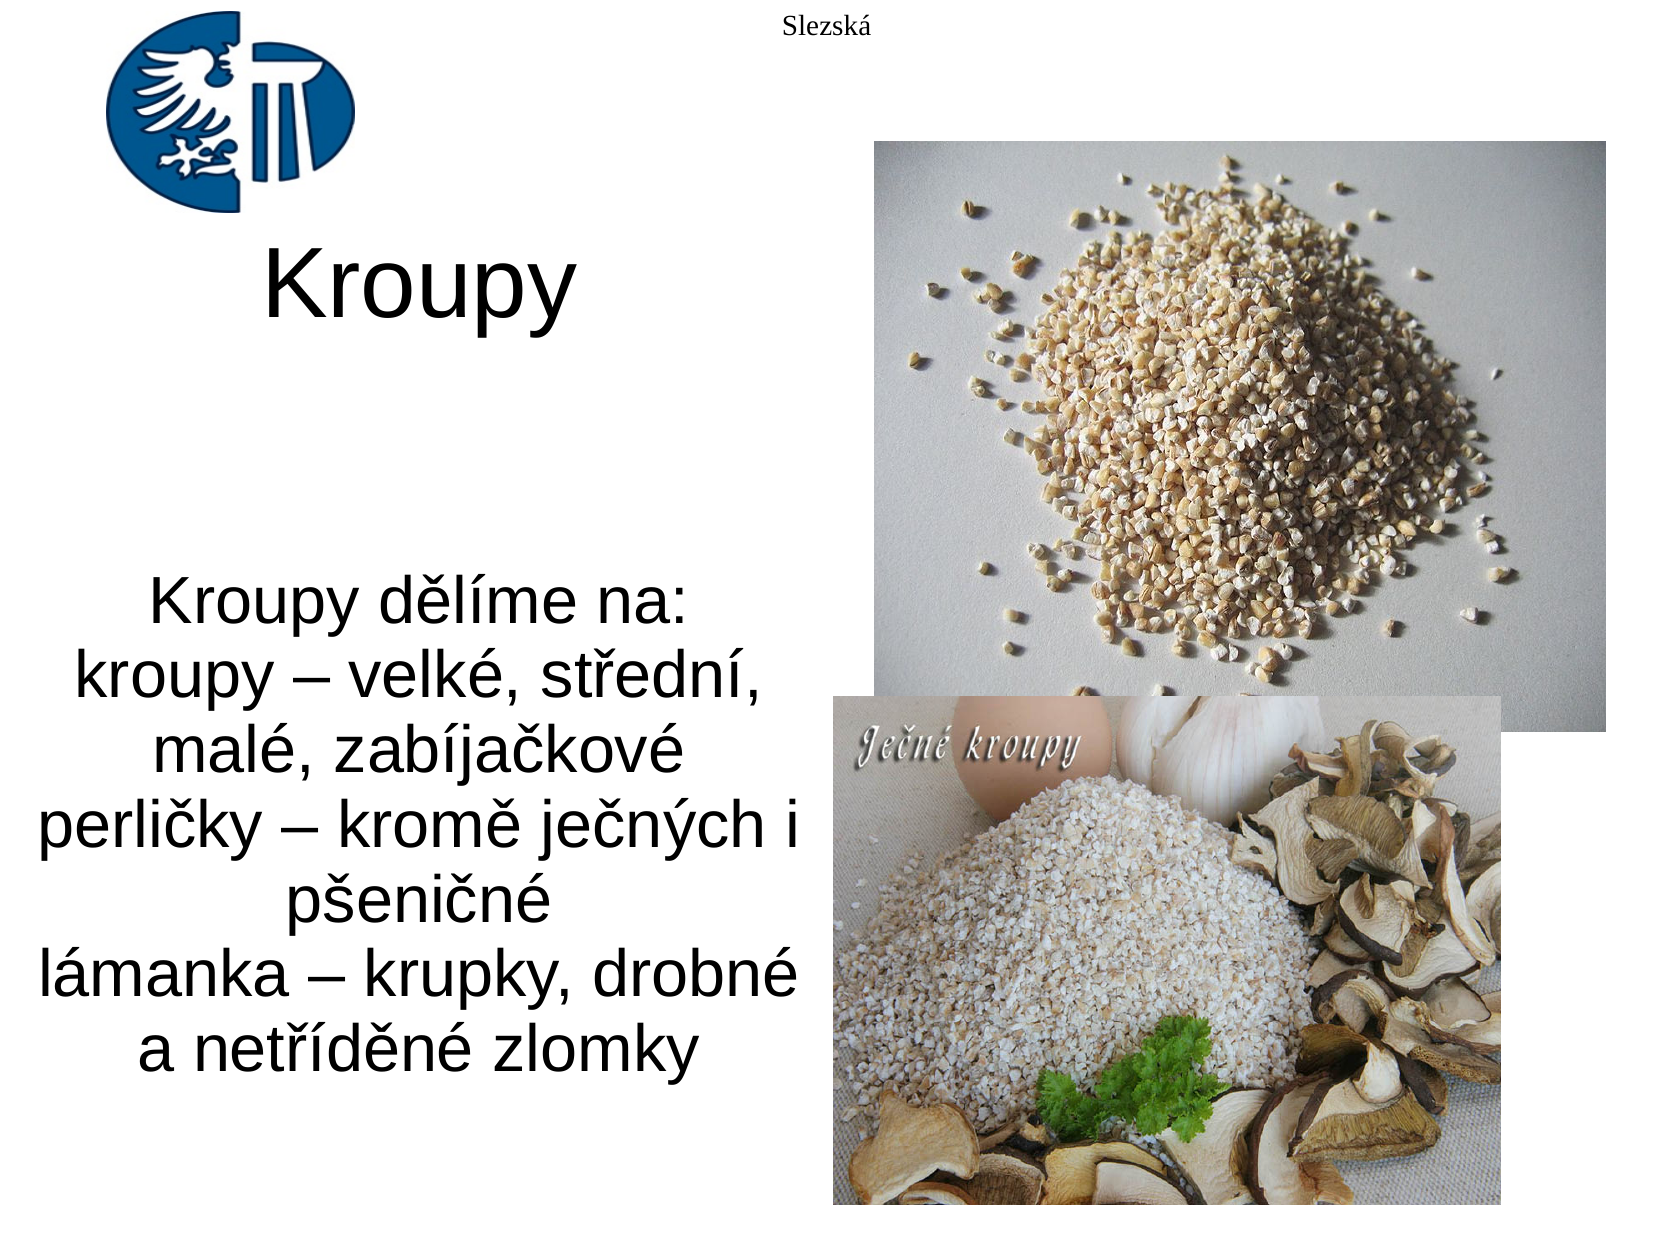

ahoj
# Kroupy Kroupy dělíme na: kroupy – velké, střední, malé, zabíjačkové perličky – kromě ječných i pšeničné lámanka – krupky, drobné a netříděné zlomky